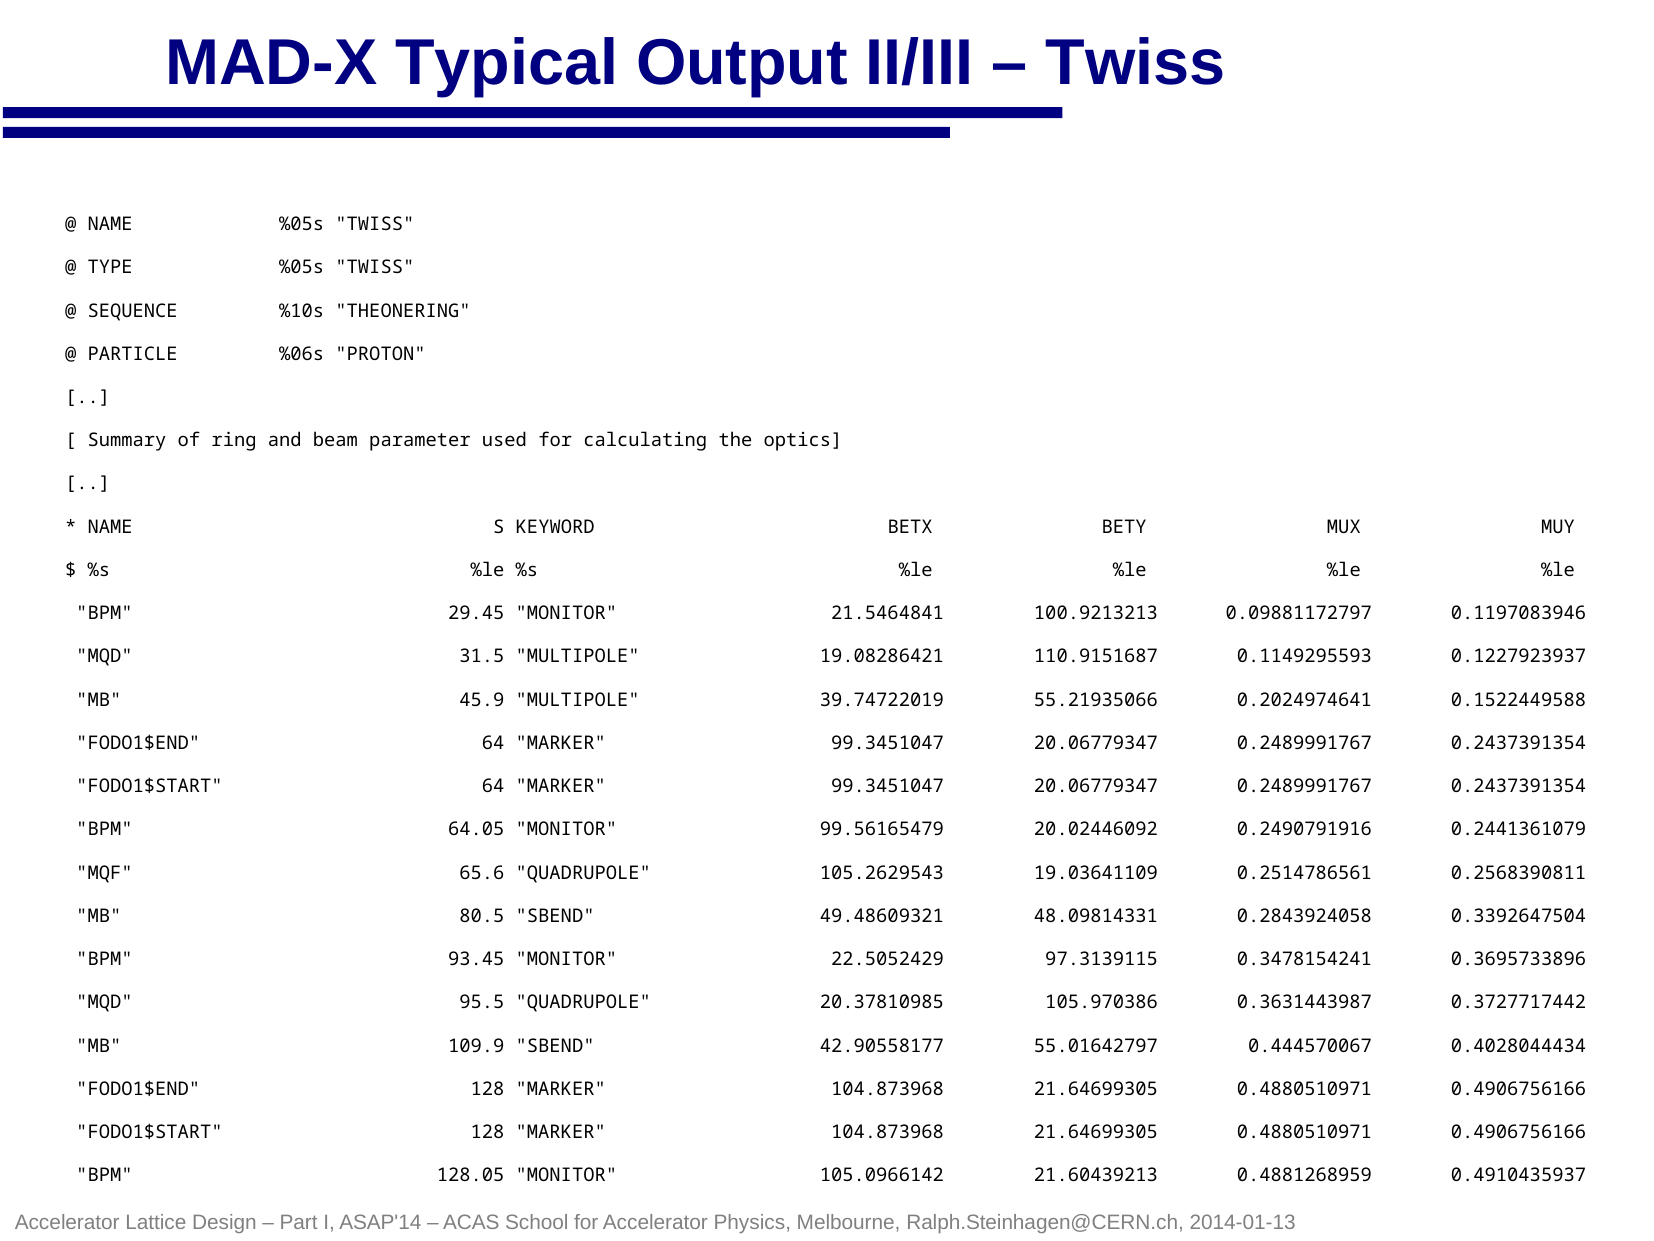

# MAD-X Typical Output II/III – Twiss
@ NAME %05s "TWISS"
@ TYPE %05s "TWISS"
@ SEQUENCE %10s "THEONERING"
@ PARTICLE %06s "PROTON"
[..]
[ Summary of ring and beam parameter used for calculating the optics]
[..]
* NAME S KEYWORD BETX BETY MUX MUY
$ %s %le %s %le %le %le %le
 "BPM" 29.45 "MONITOR" 21.5464841 100.9213213 0.09881172797 0.1197083946
 "MQD" 31.5 "MULTIPOLE" 19.08286421 110.9151687 0.1149295593 0.1227923937
 "MB" 45.9 "MULTIPOLE" 39.74722019 55.21935066 0.2024974641 0.1522449588
 "FODO1$END" 64 "MARKER" 99.3451047 20.06779347 0.2489991767 0.2437391354
 "FODO1$START" 64 "MARKER" 99.3451047 20.06779347 0.2489991767 0.2437391354
 "BPM" 64.05 "MONITOR" 99.56165479 20.02446092 0.2490791916 0.2441361079
 "MQF" 65.6 "QUADRUPOLE" 105.2629543 19.03641109 0.2514786561 0.2568390811
 "MB" 80.5 "SBEND" 49.48609321 48.09814331 0.2843924058 0.3392647504
 "BPM" 93.45 "MONITOR" 22.5052429 97.3139115 0.3478154241 0.3695733896
 "MQD" 95.5 "QUADRUPOLE" 20.37810985 105.970386 0.3631443987 0.3727717442
 "MB" 109.9 "SBEND" 42.90558177 55.01642797 0.444570067 0.4028044434
 "FODO1$END" 128 "MARKER" 104.873968 21.64699305 0.4880510971 0.4906756166
 "FODO1$START" 128 "MARKER" 104.873968 21.64699305 0.4880510971 0.4906756166
 "BPM" 128.05 "MONITOR" 105.0966142 21.60439213 0.4881268959 0.4910435937